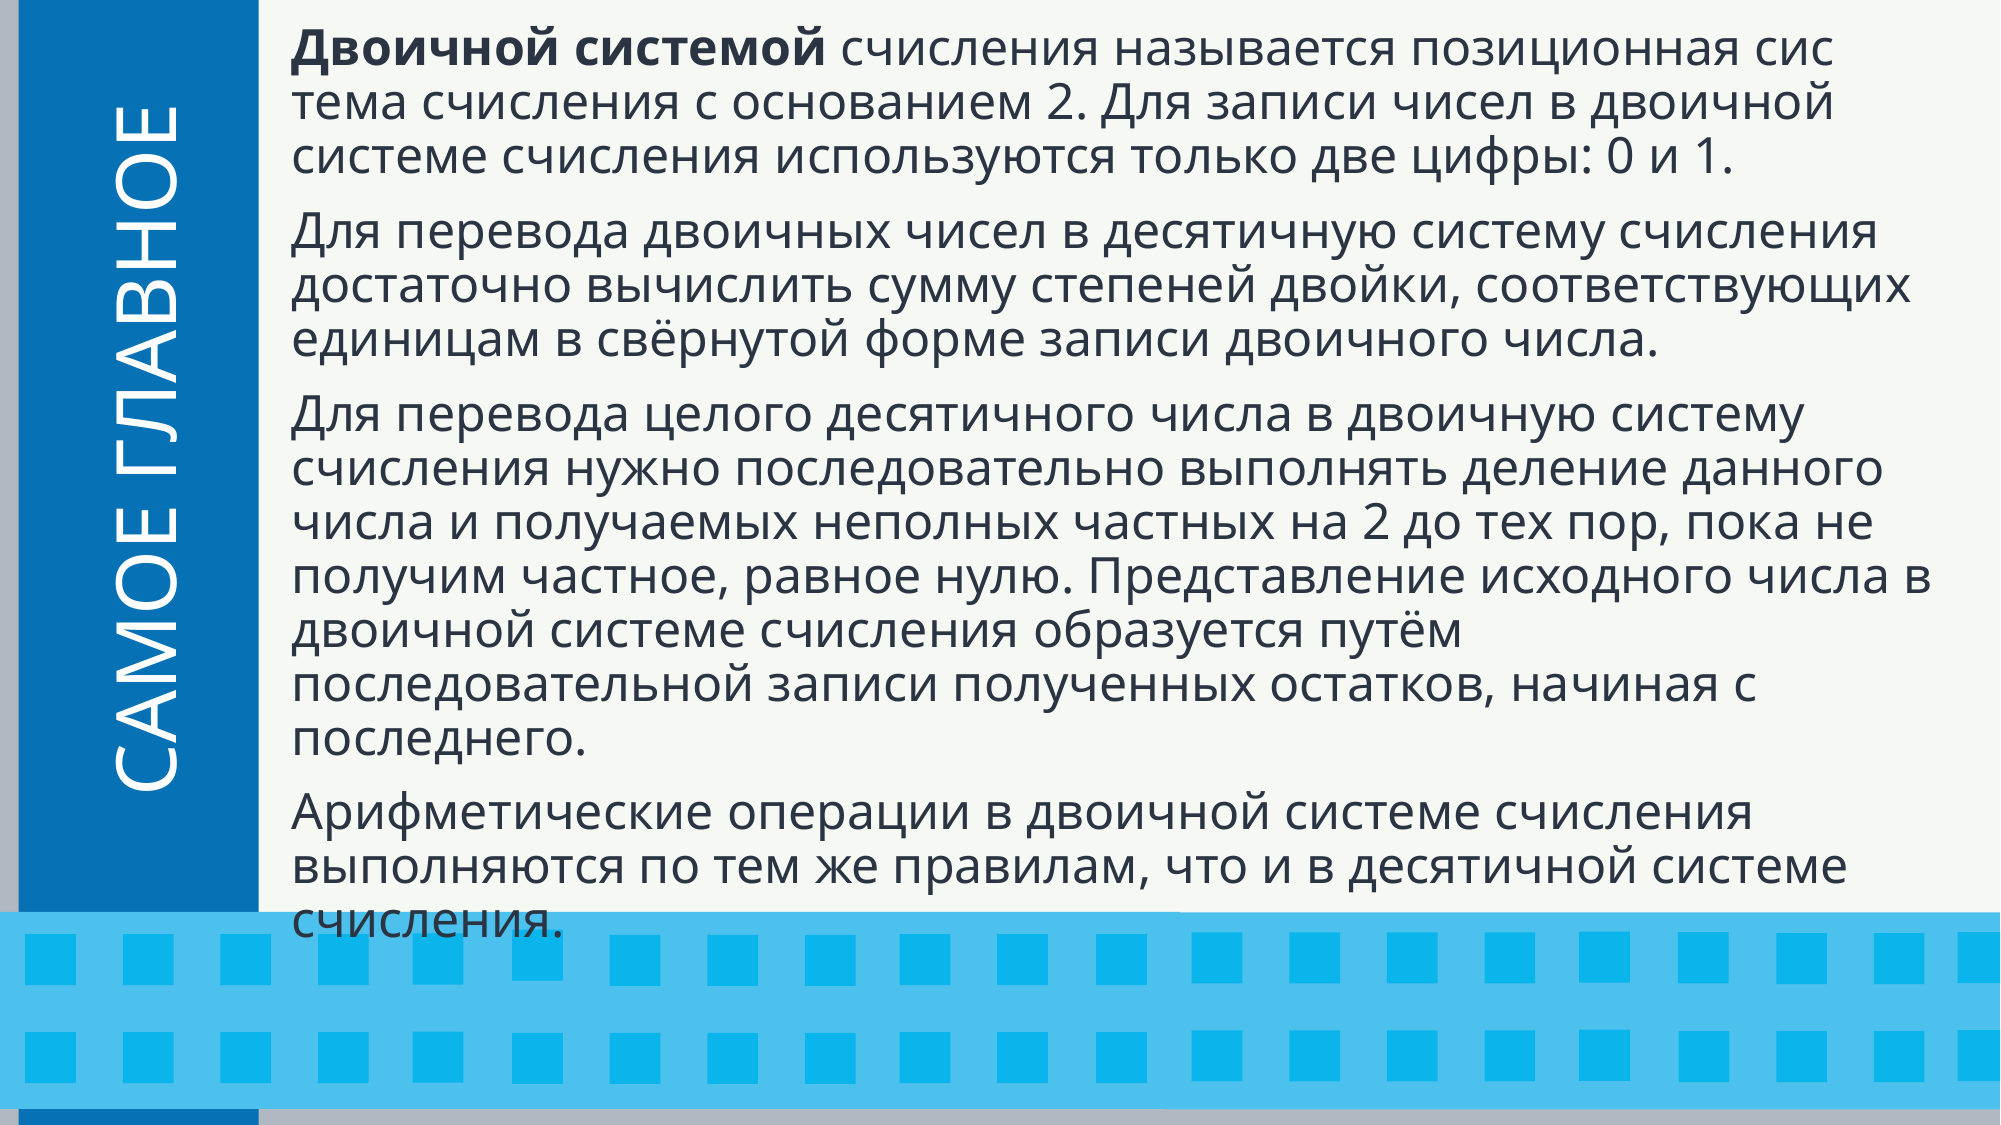

Двоичной системой счисления называется позиционная сис­тема счисления с основанием 2. Для записи чисел в двоичной системе счисления используются только две цифры: 0 и 1.
Для перевода двоичных чисел в десятичную систему счисле­ния достаточно вычислить сумму степеней двойки, соответствующих единицам в свёрнутой форме записи двоичного числа.
Для перевода целого десятичного числа в двоичную систему счисления нужно последовательно выполнять деление данного чи­сла и получаемых неполных частных на 2 до тех пор, пока не получим частное, равное нулю. Представление исходного числа в двоичной системе счисления образуется путём последовательной записи полученных остатков, начиная с последнего.
Арифметические операции в двоичной системе счисления выполняются по тем же правилам, что и в десятичной системе счисления.